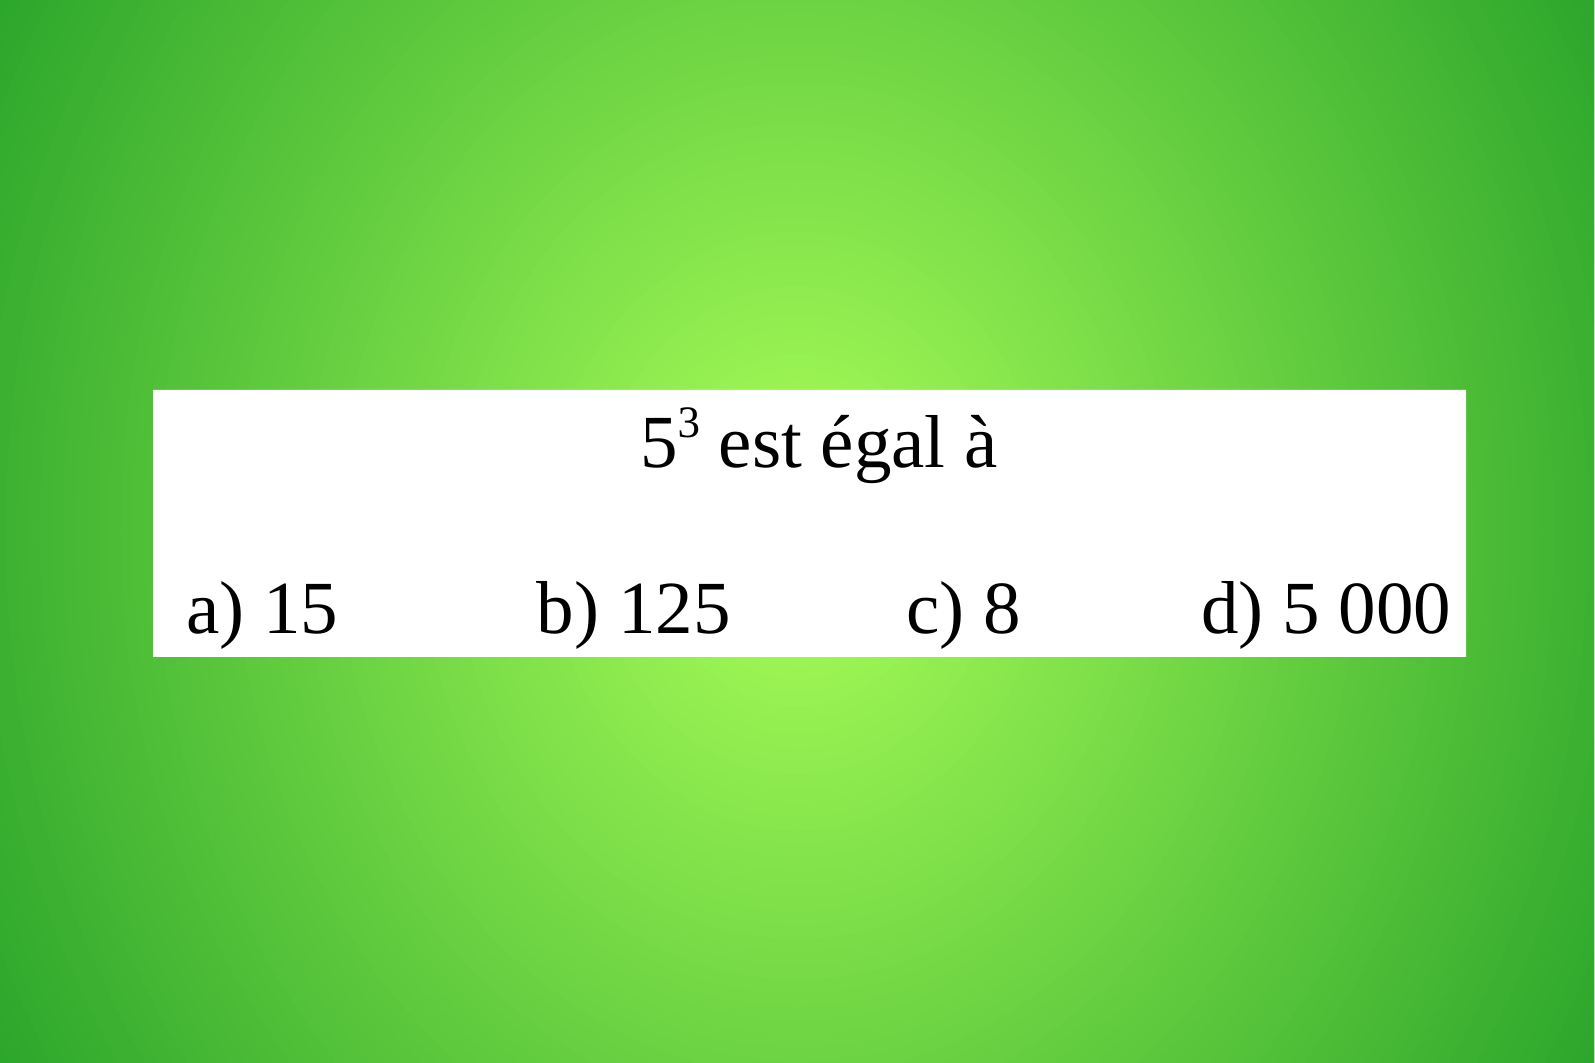

53 est égal à
 a) 15			b) 125			c) 8			d) 5 000